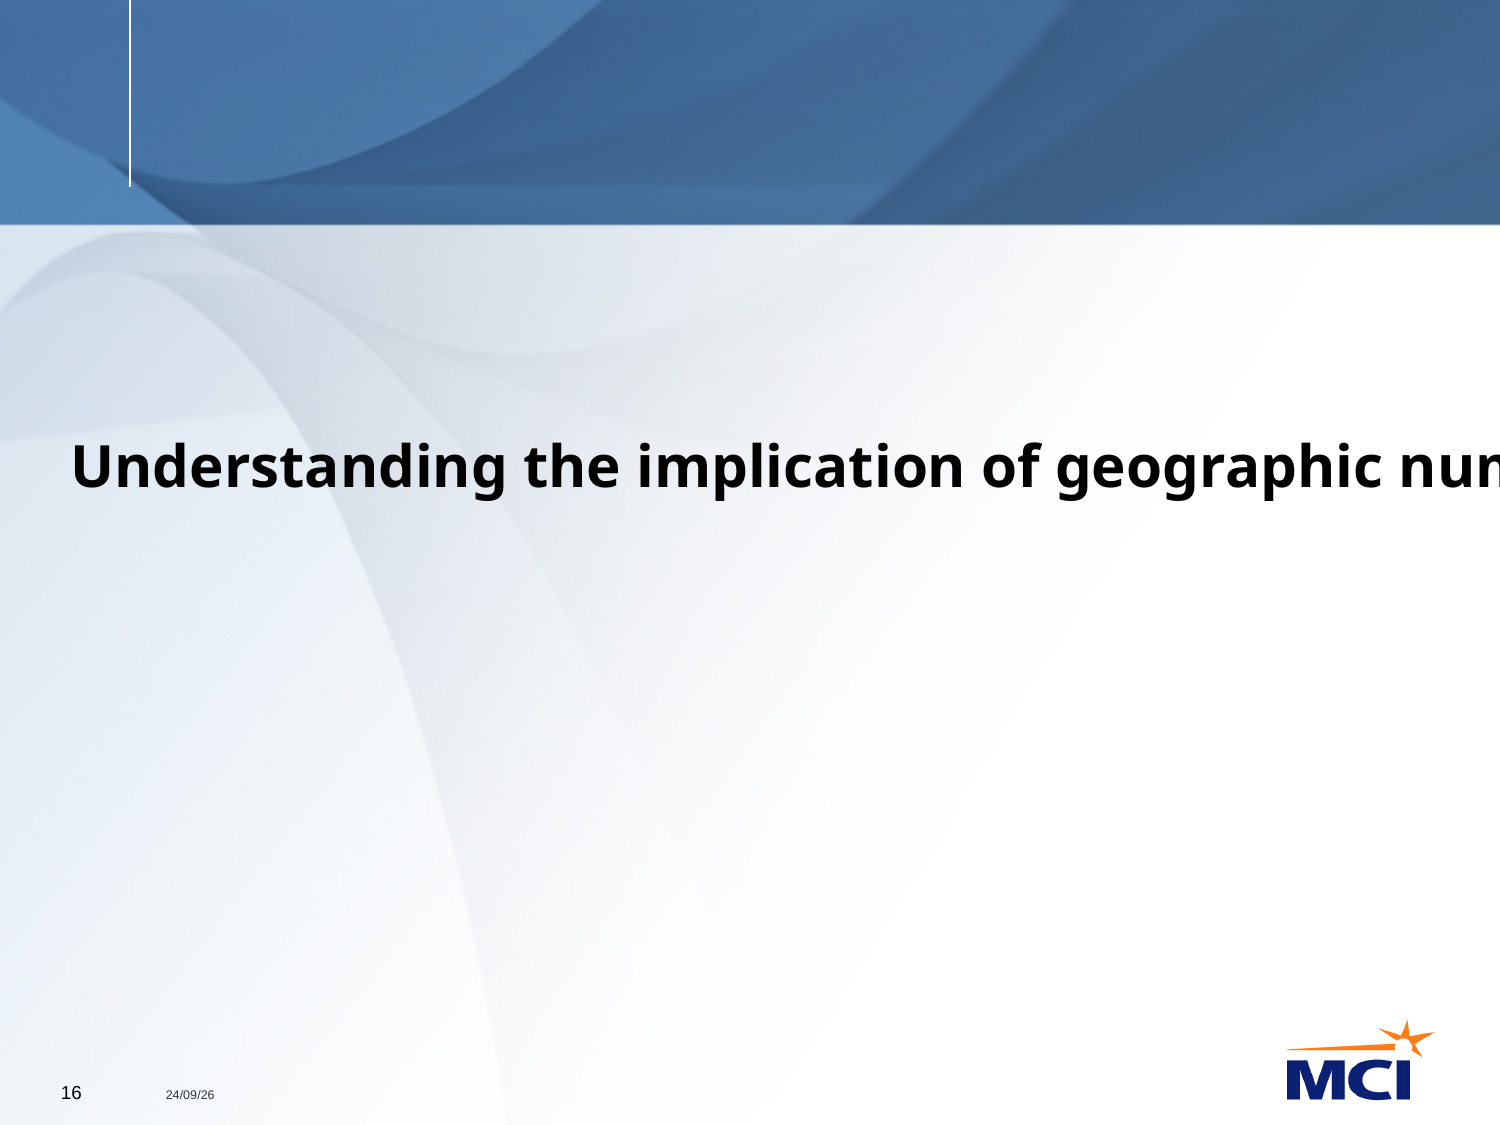

Understanding the implication of geographic numbering for VoIP in Europe